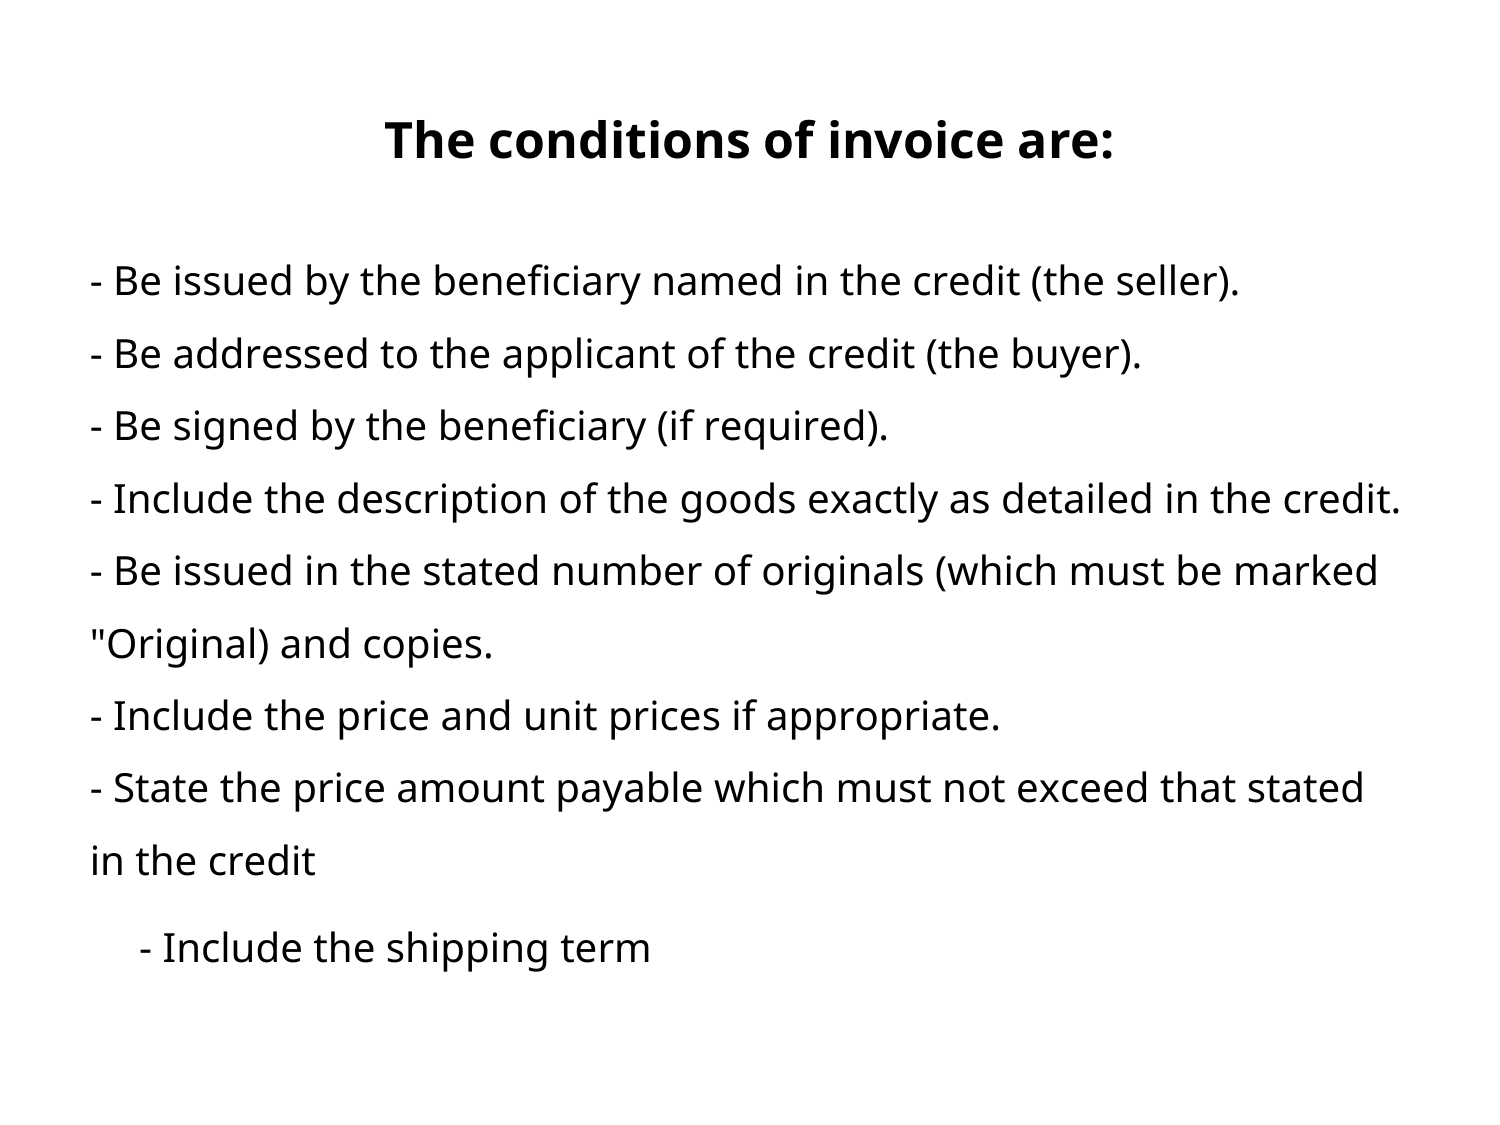

# The conditions of invoice are:
- Be issued by the beneficiary named in the credit (the seller).
- Be addressed to the applicant of the credit (the buyer).
- Be signed by the beneficiary (if required).
- Include the description of the goods exactly as detailed in the credit.
- Be issued in the stated number of originals (which must be marked "Original) and copies.
- Include the price and unit prices if appropriate.
- State the price amount payable which must not exceed that stated in the credit
- Include the shipping term